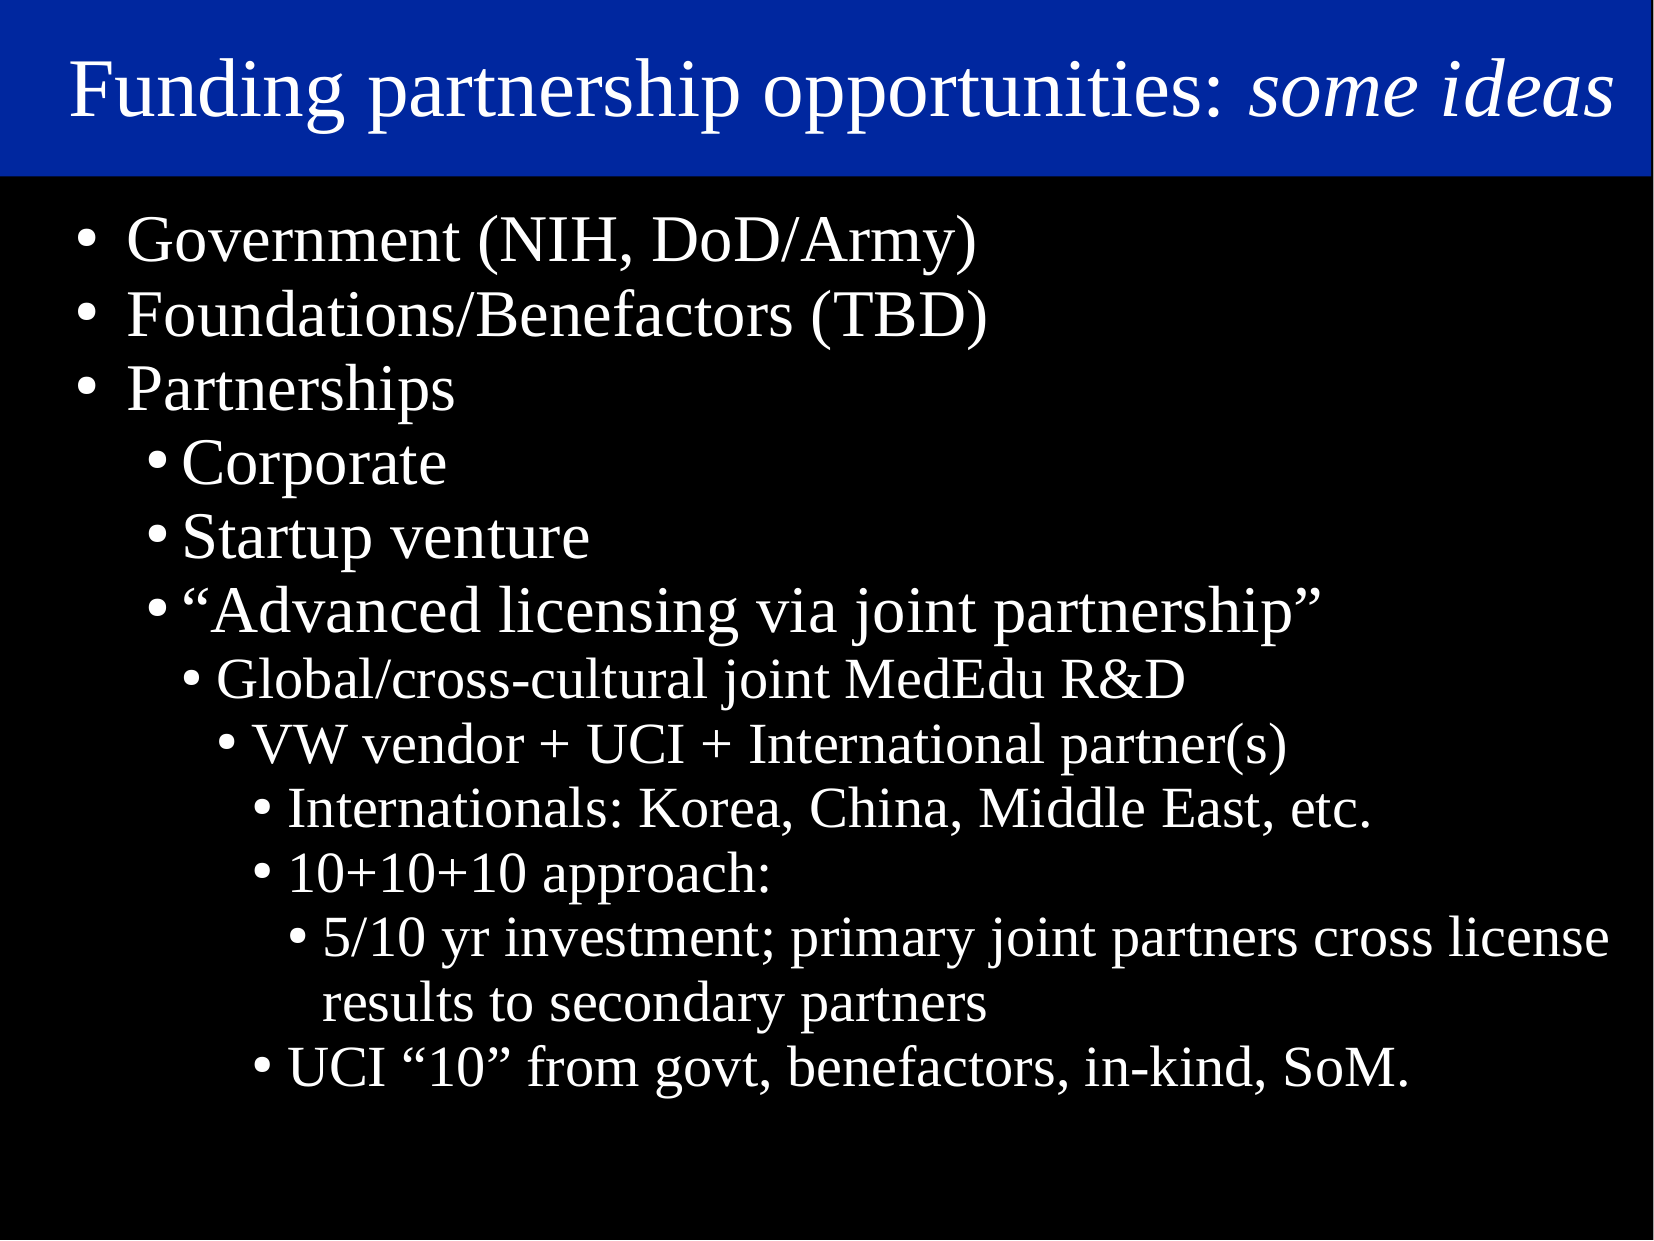

# Funding partnership opportunities: some ideas
 Government (NIH, DoD/Army)
 Foundations/Benefactors (TBD)
 Partnerships
Corporate
Startup venture
“Advanced licensing via joint partnership”
Global/cross-cultural joint MedEdu R&D
VW vendor + UCI + International partner(s)
Internationals: Korea, China, Middle East, etc.
10+10+10 approach:
5/10 yr investment; primary joint partners cross license results to secondary partners
UCI “10” from govt, benefactors, in-kind, SoM.